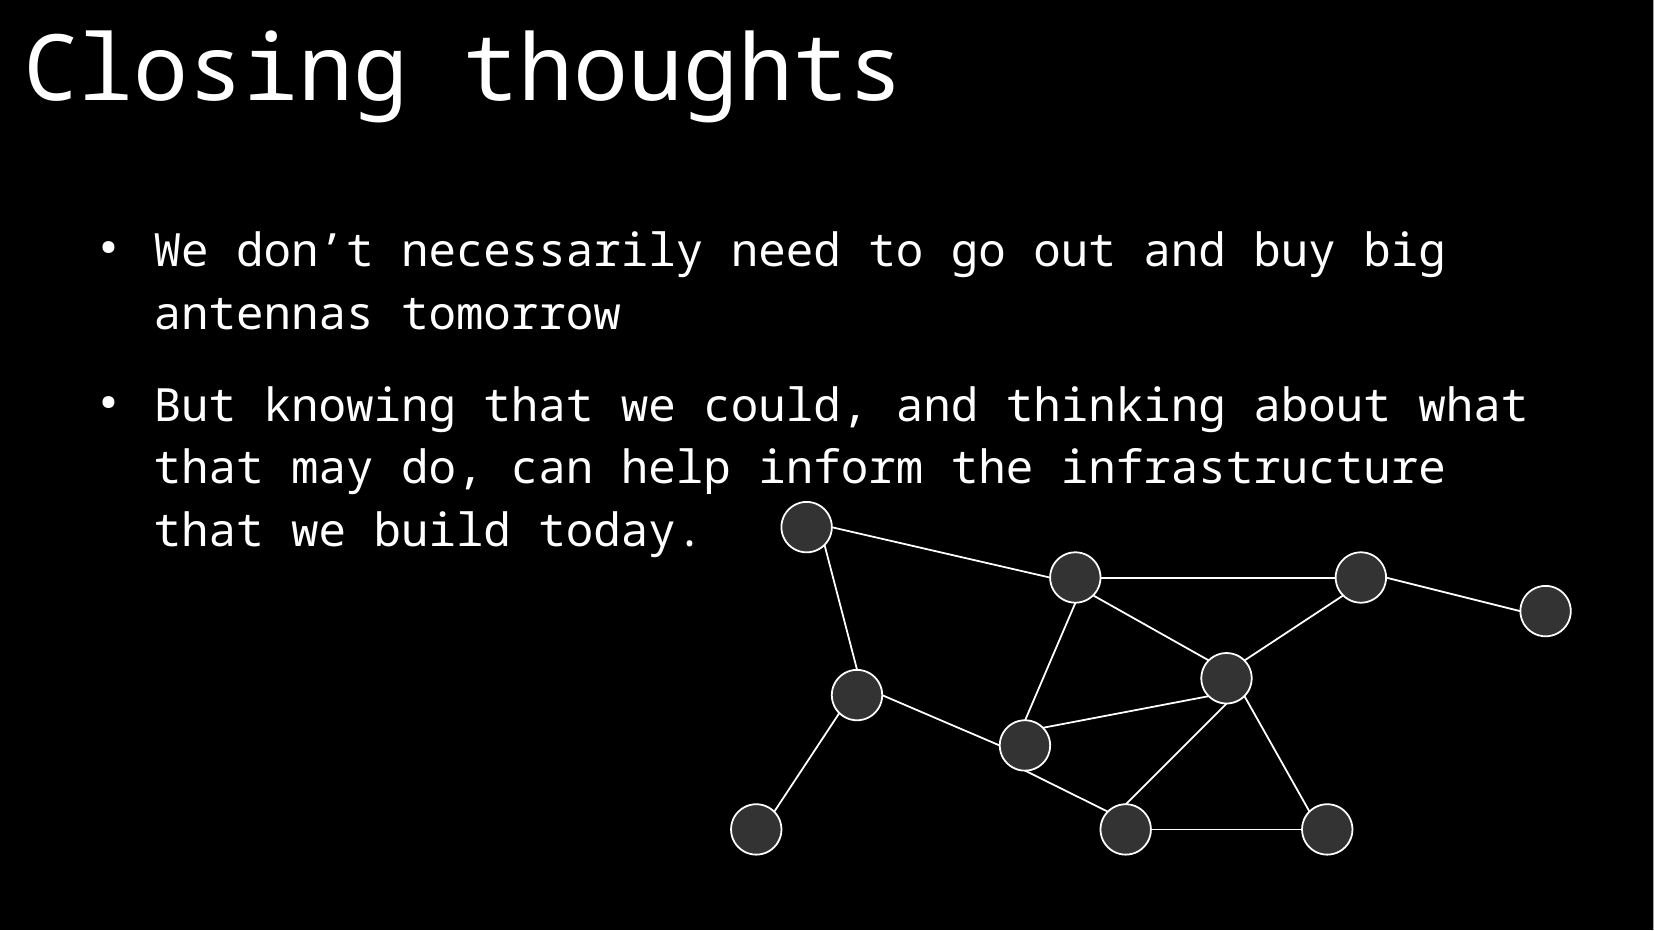

# Closing thoughts
We don’t necessarily need to go out and buy big antennas tomorrow
But knowing that we could, and thinking about what that may do, can help inform the infrastructure that we build today.
15